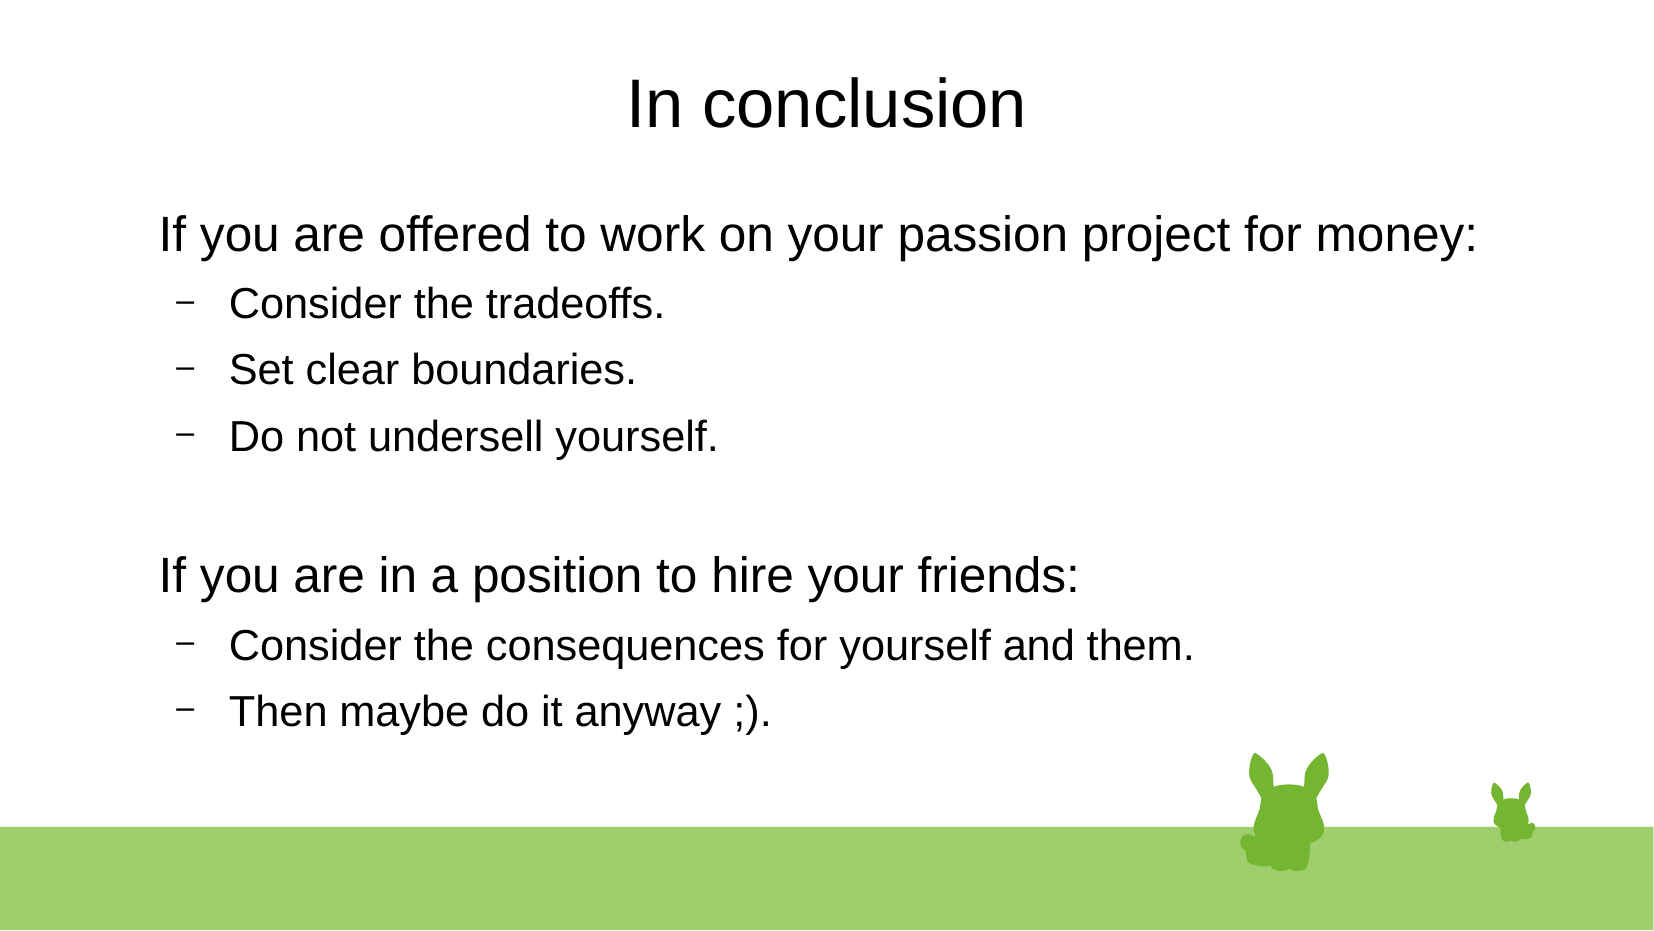

# In conclusion
If you are offered to work on your passion project for money:
Consider the tradeoffs.
Set clear boundaries.
Do not undersell yourself.
If you are in a position to hire your friends:
Consider the consequences for yourself and them.
Then maybe do it anyway ;).